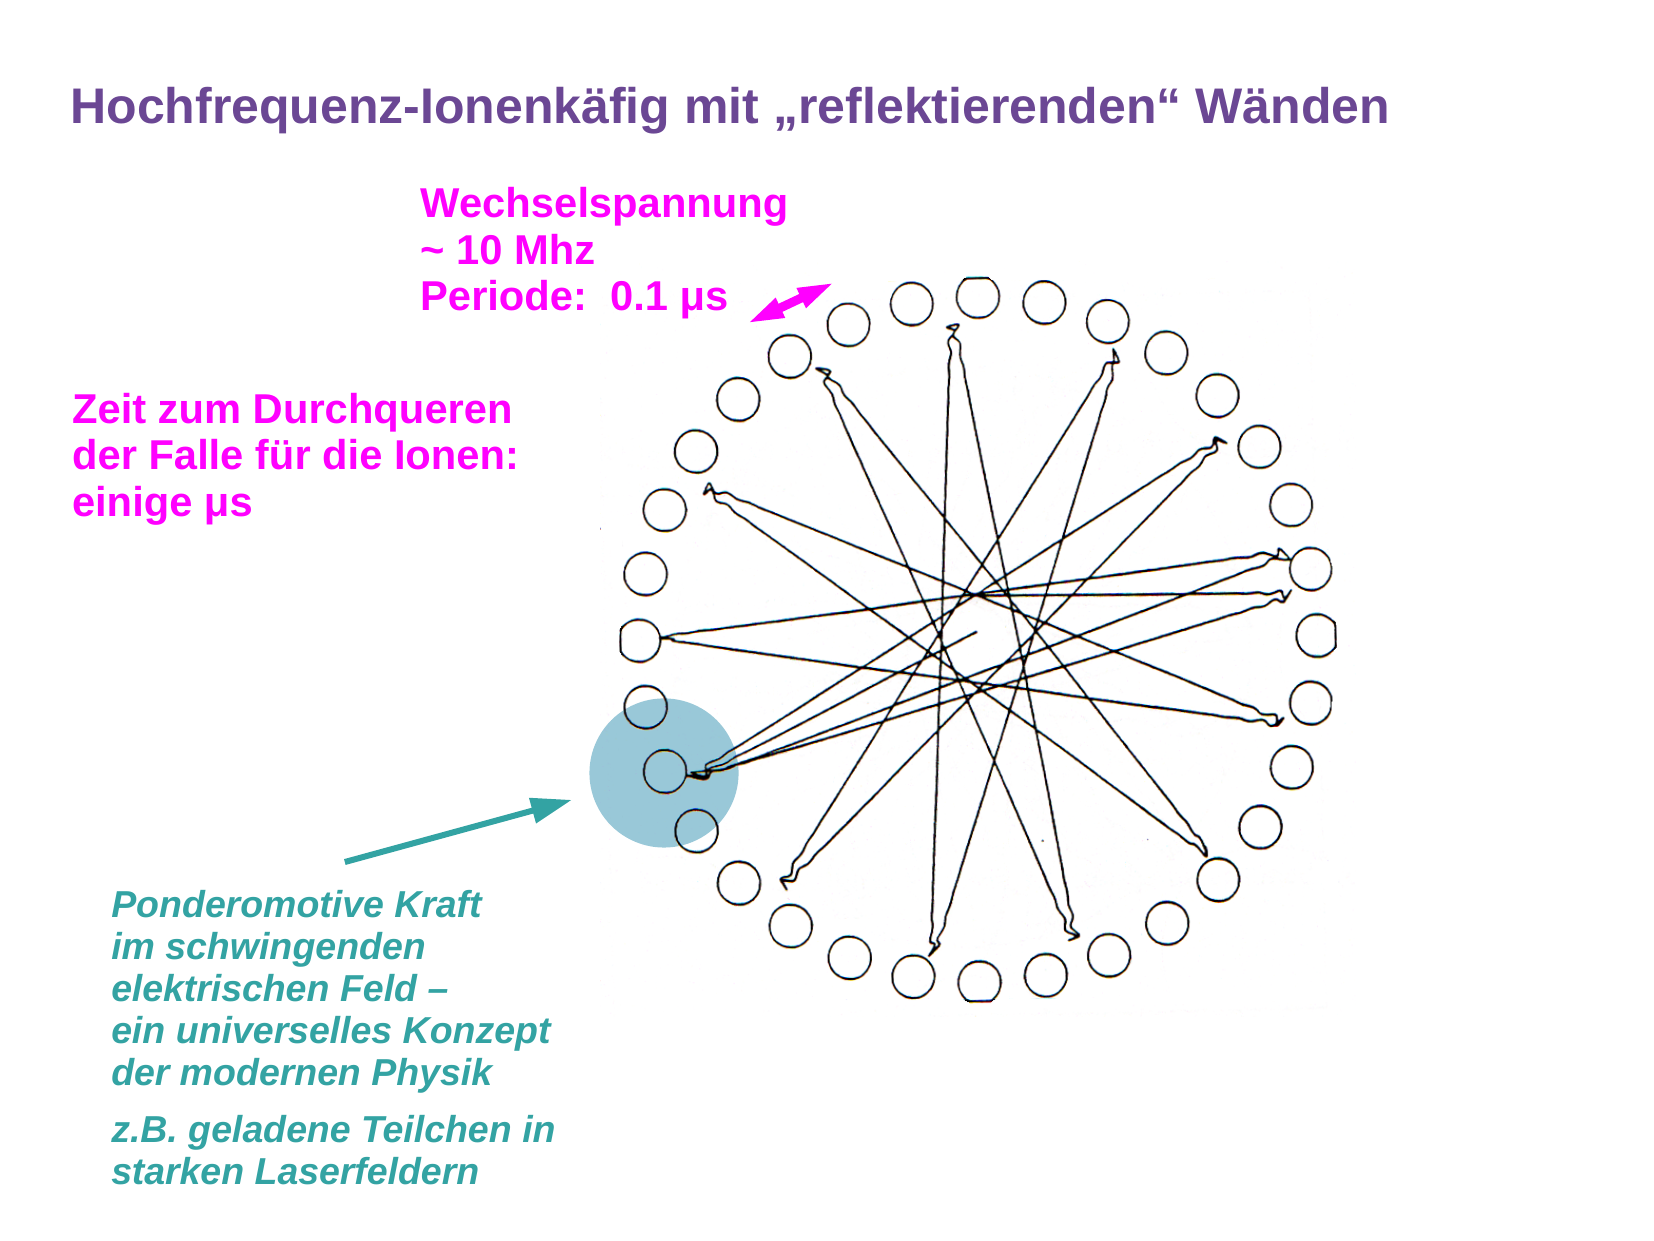

Hochfrequenz-Ionenkäfig mit „reflektierenden“ Wänden
Wechselspannung
~ 10 Mhz
Periode: 0.1 μs
Zeit zum Durchqueren
der Falle für die Ionen:
einige μs
Ponderomotive Kraft
im schwingenden
elektrischen Feld –
ein universelles Konzept
der modernen Physik
z.B. geladene Teilchen in
starken Laserfeldern